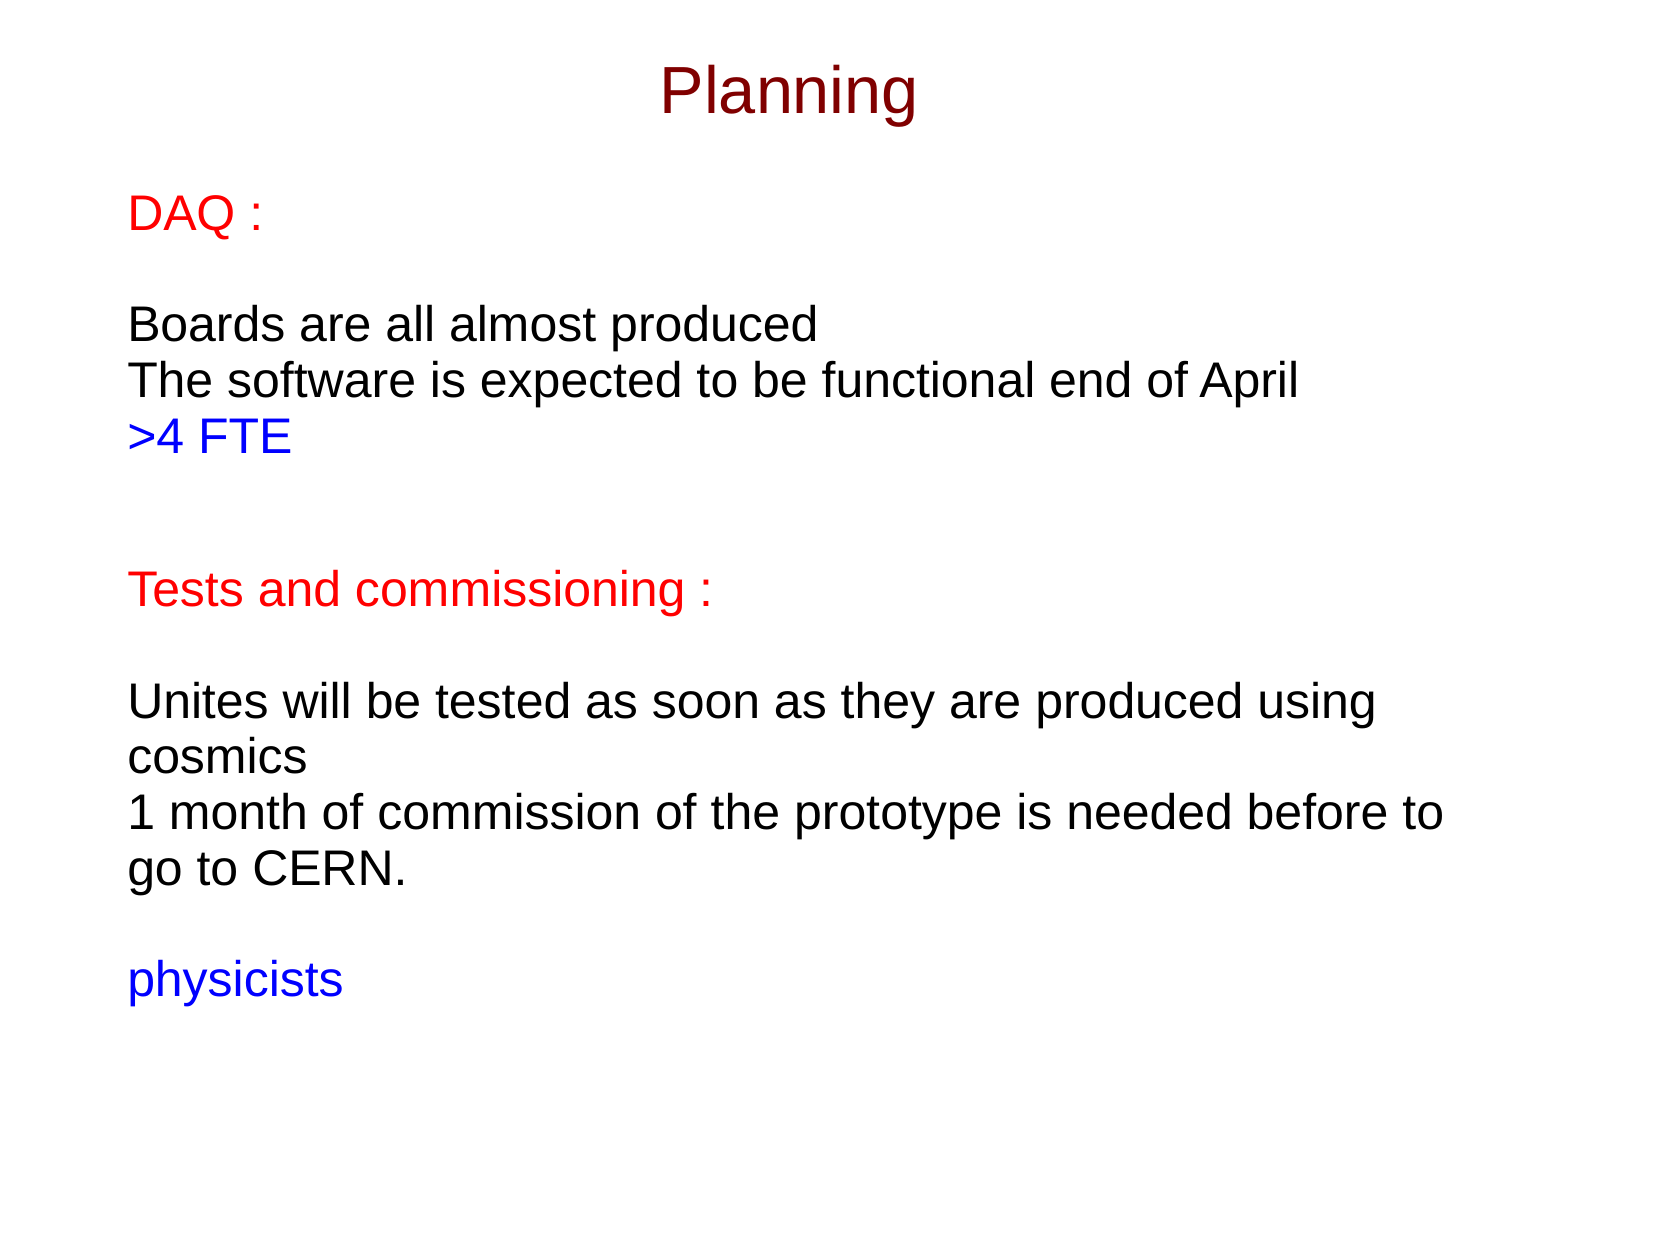

Planning
DAQ :
Boards are all almost produced
The software is expected to be functional end of April
>4 FTE
Tests and commissioning :
Unites will be tested as soon as they are produced using cosmics
1 month of commission of the prototype is needed before to go to CERN.
physicists